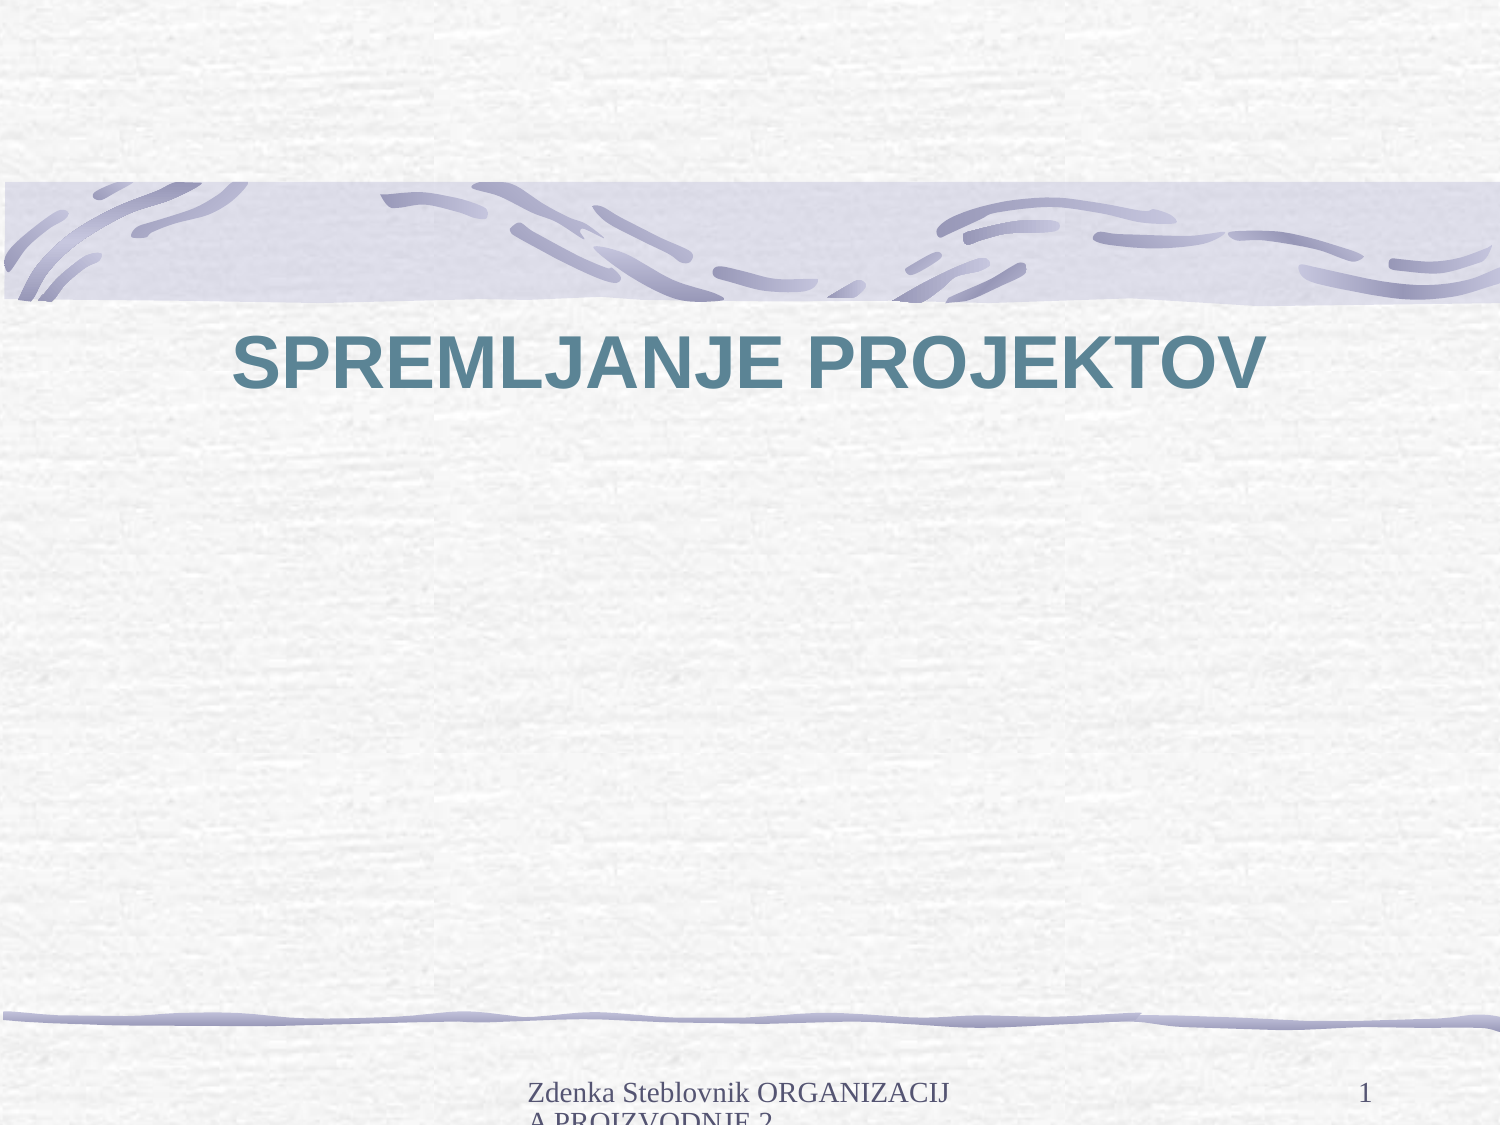

# SPREMLJANJE PROJEKTOV
Zdenka Steblovnik ORGANIZACIJA PROIZVODNJE 2
1